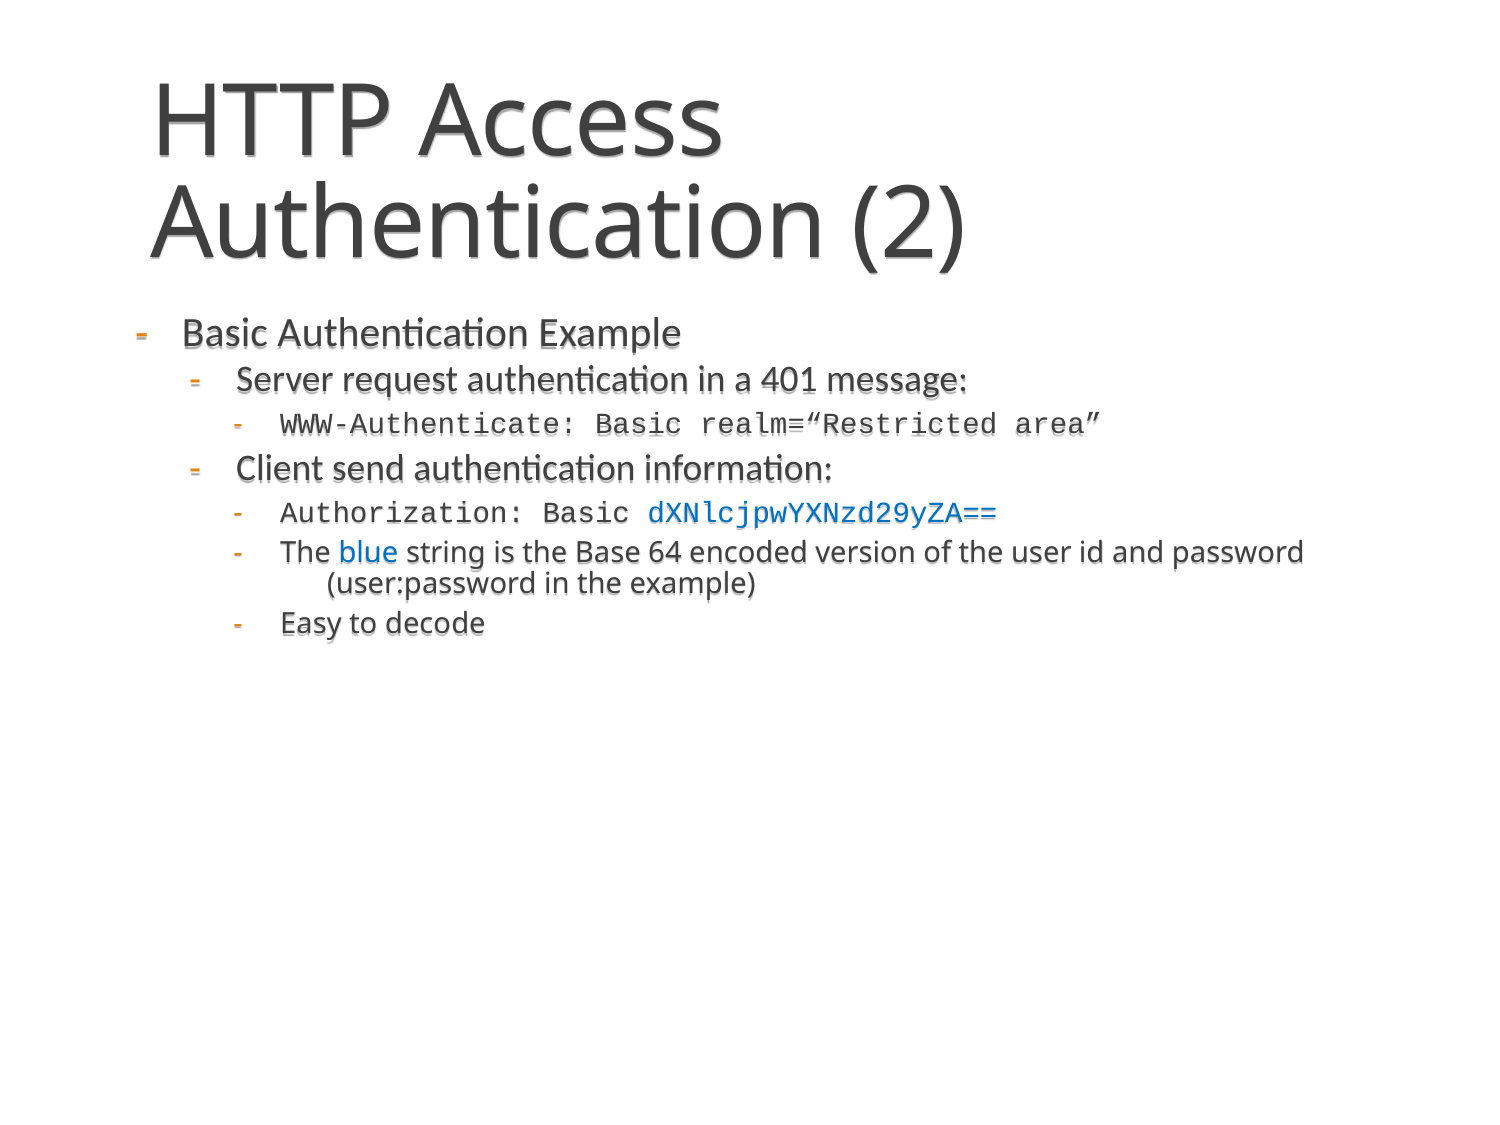

# HTTP Access Authentication (2)
Basic Authentication Example
Server request authentication in a 401 message:
WWW-Authenticate: Basic realm=“Restricted area”
Client send authentication information:
Authorization: Basic dXNlcjpwYXNzd29yZA==
The blue string is the Base 64 encoded version of the user id and password (user:password in the example)
Easy to decode
Copyright © Ricci IEONG for UST training 2024
45